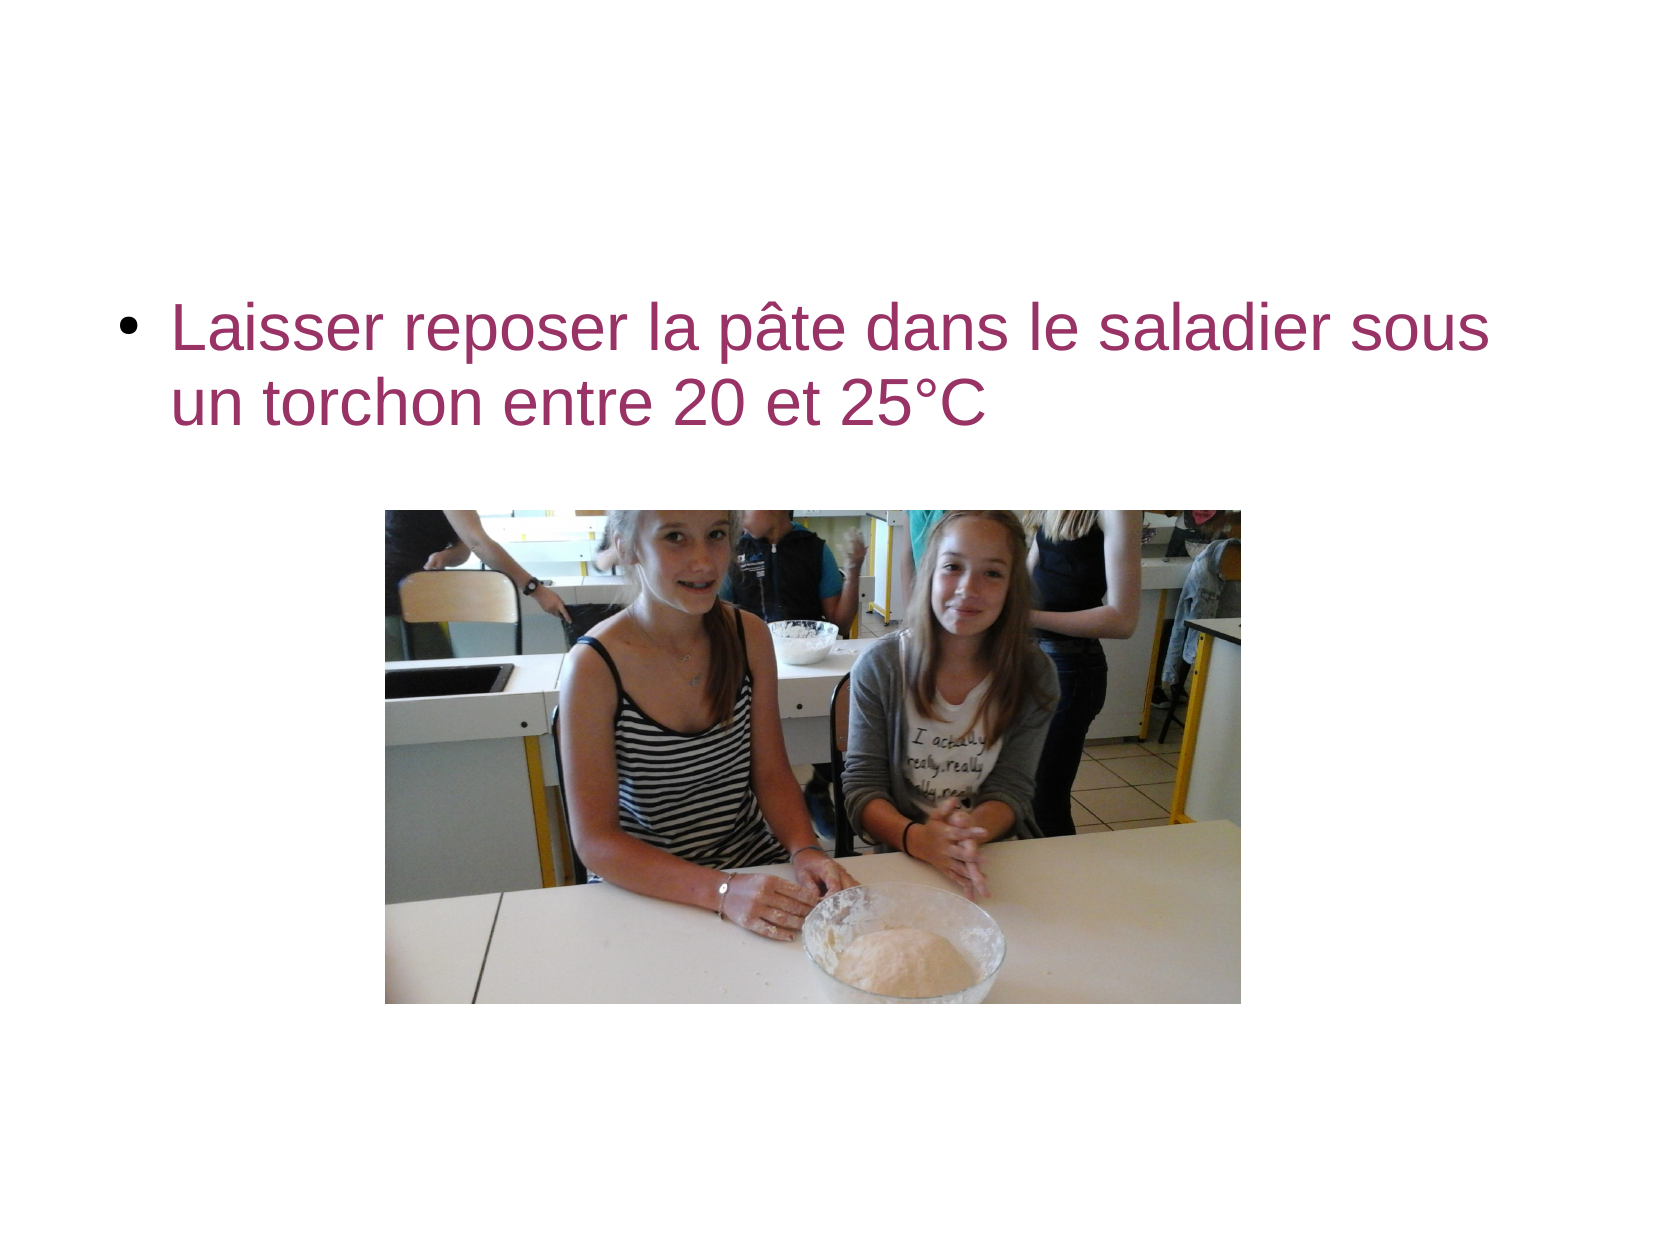

# Laisser reposer la pâte dans le saladier sous un torchon entre 20 et 25°C